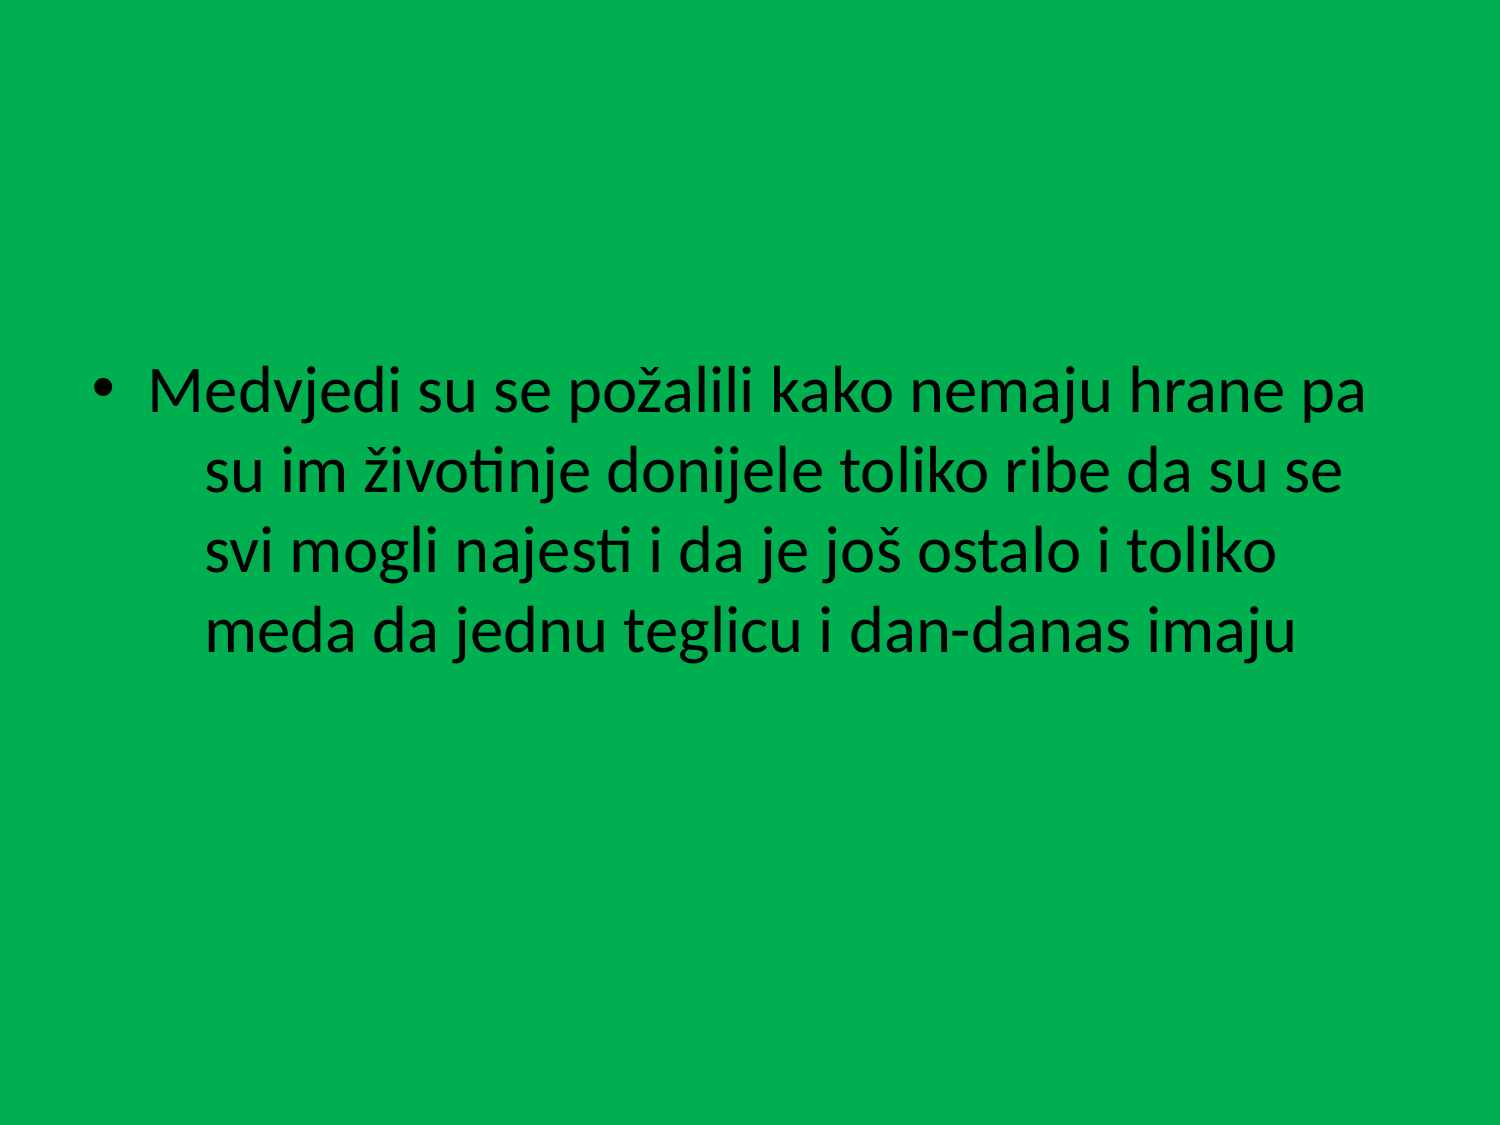

#
Medvjedi su se požalili kako nemaju hrane pa su im životinje donijele toliko ribe da su se svi mogli najesti i da je još ostalo i toliko meda da jednu teglicu i dan-danas imaju